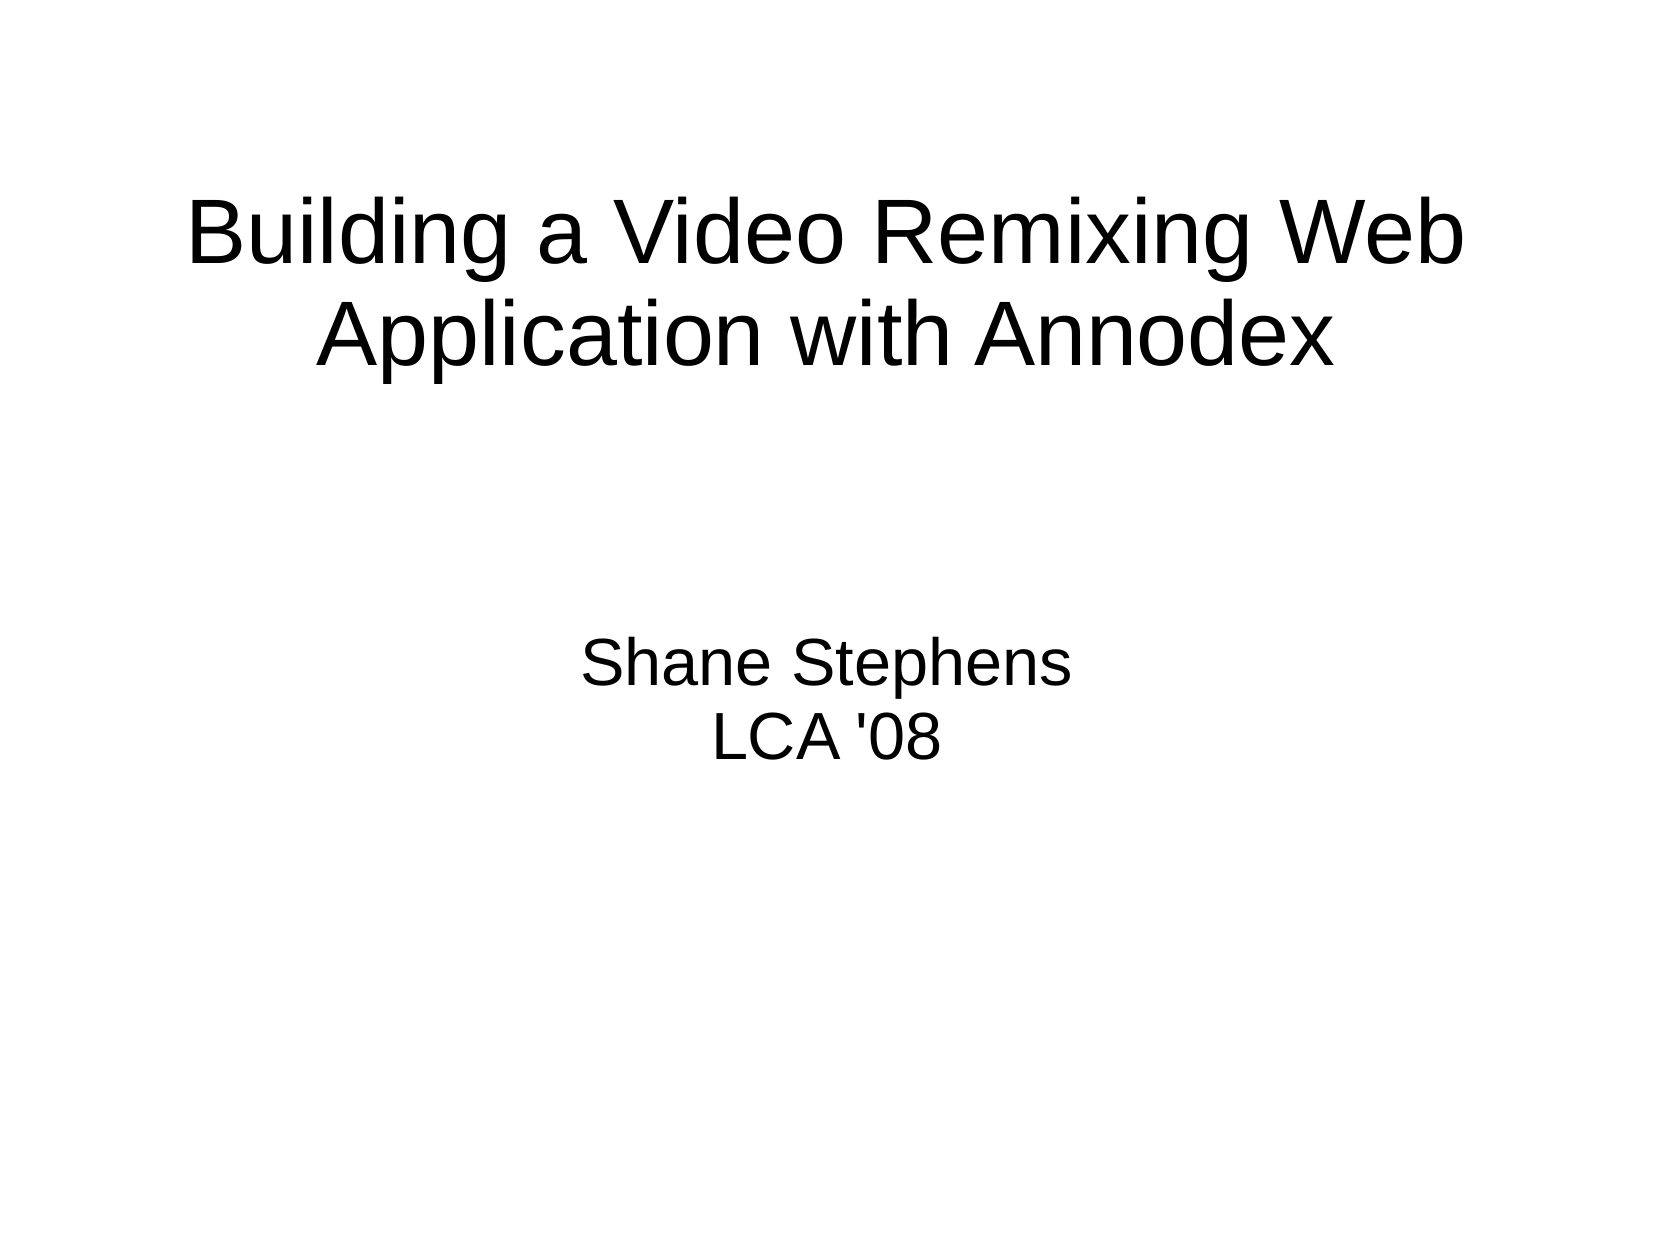

# Building a Video Remixing Web Application with Annodex
Shane Stephens
LCA '08